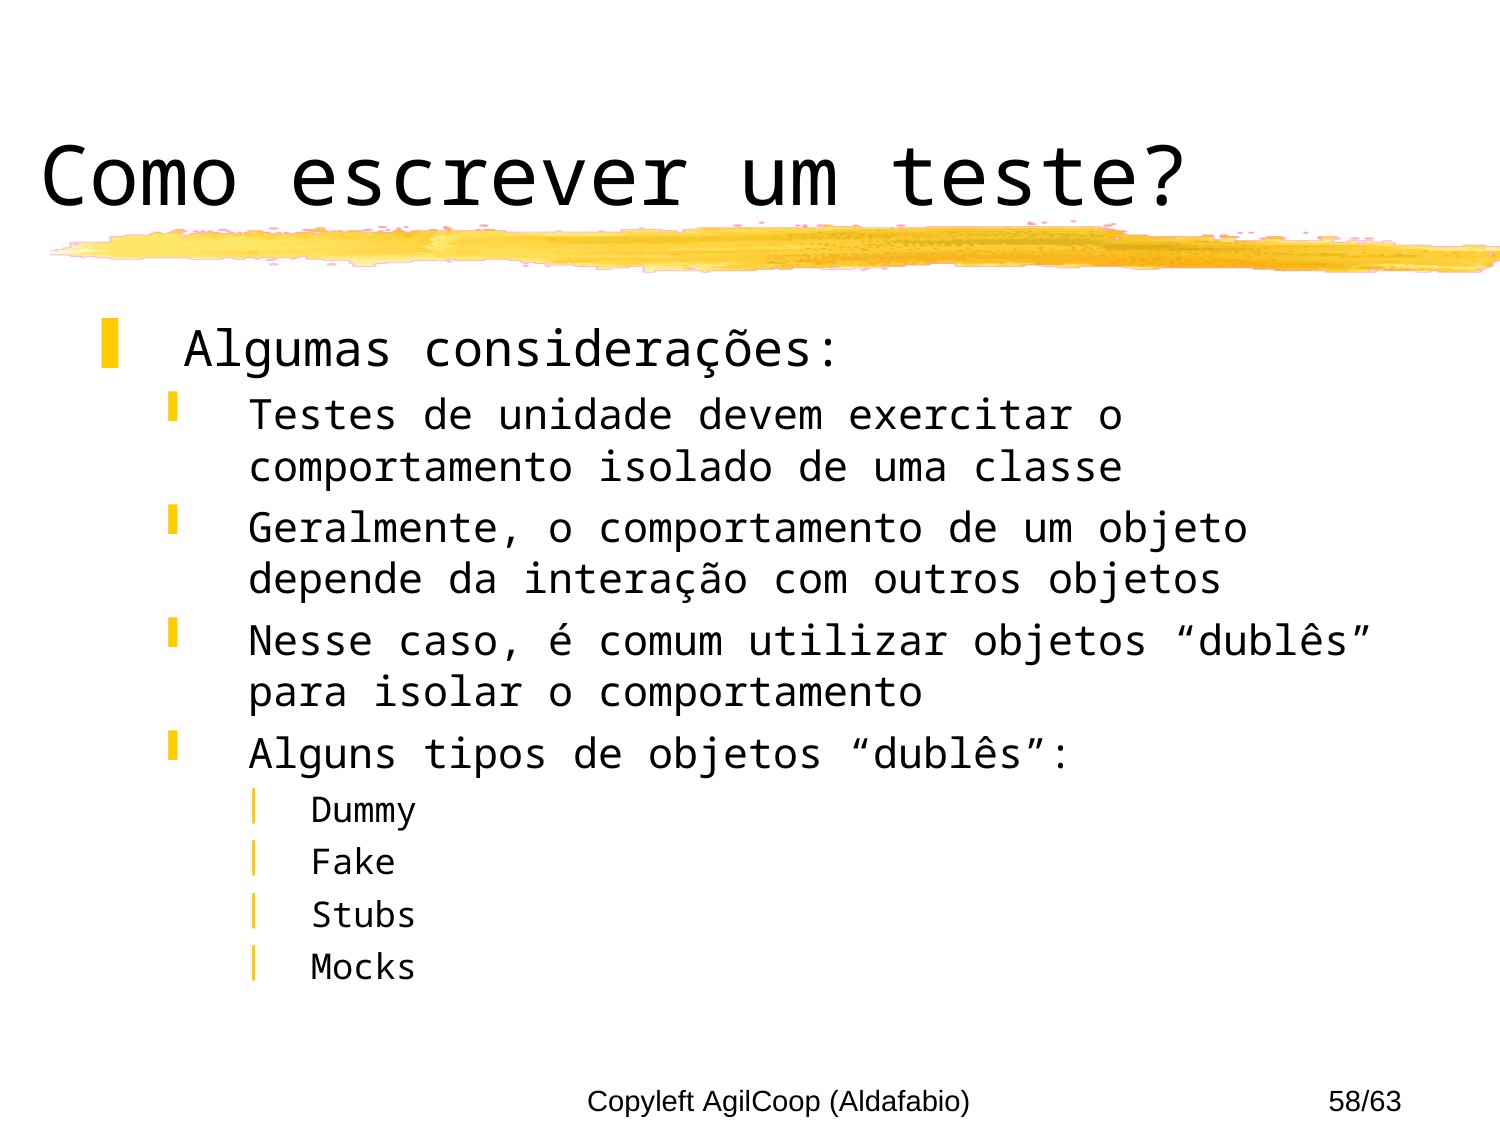

# Como escrever um teste?
Algumas considerações:
Testes de unidade devem exercitar o comportamento isolado de uma classe
Geralmente, o comportamento de um objeto depende da interação com outros objetos
Nesse caso, é comum utilizar objetos “dublês” para isolar o comportamento
Alguns tipos de objetos “dublês”:
Dummy
Fake
Stubs
Mocks
58